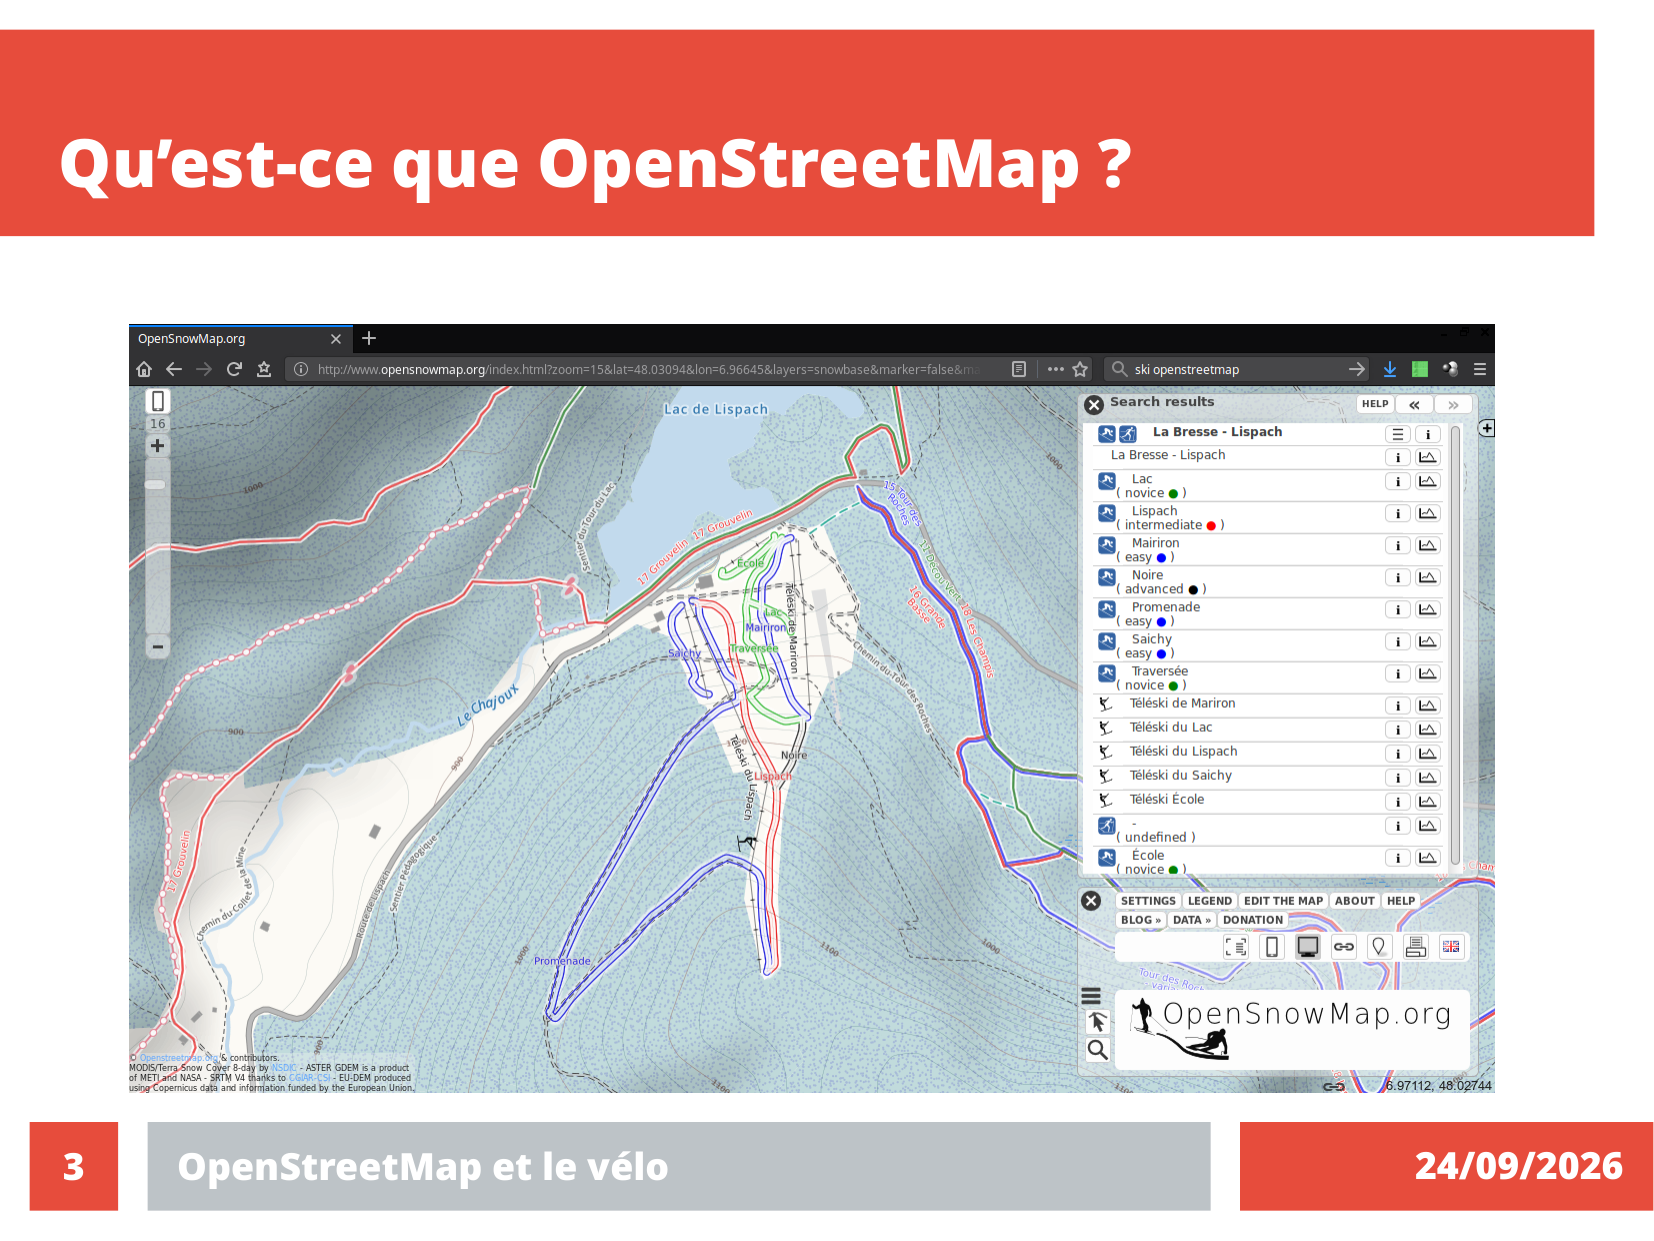

# Qu’est-ce que OpenStreetMap ?
3
OpenStreetMap et le vélo